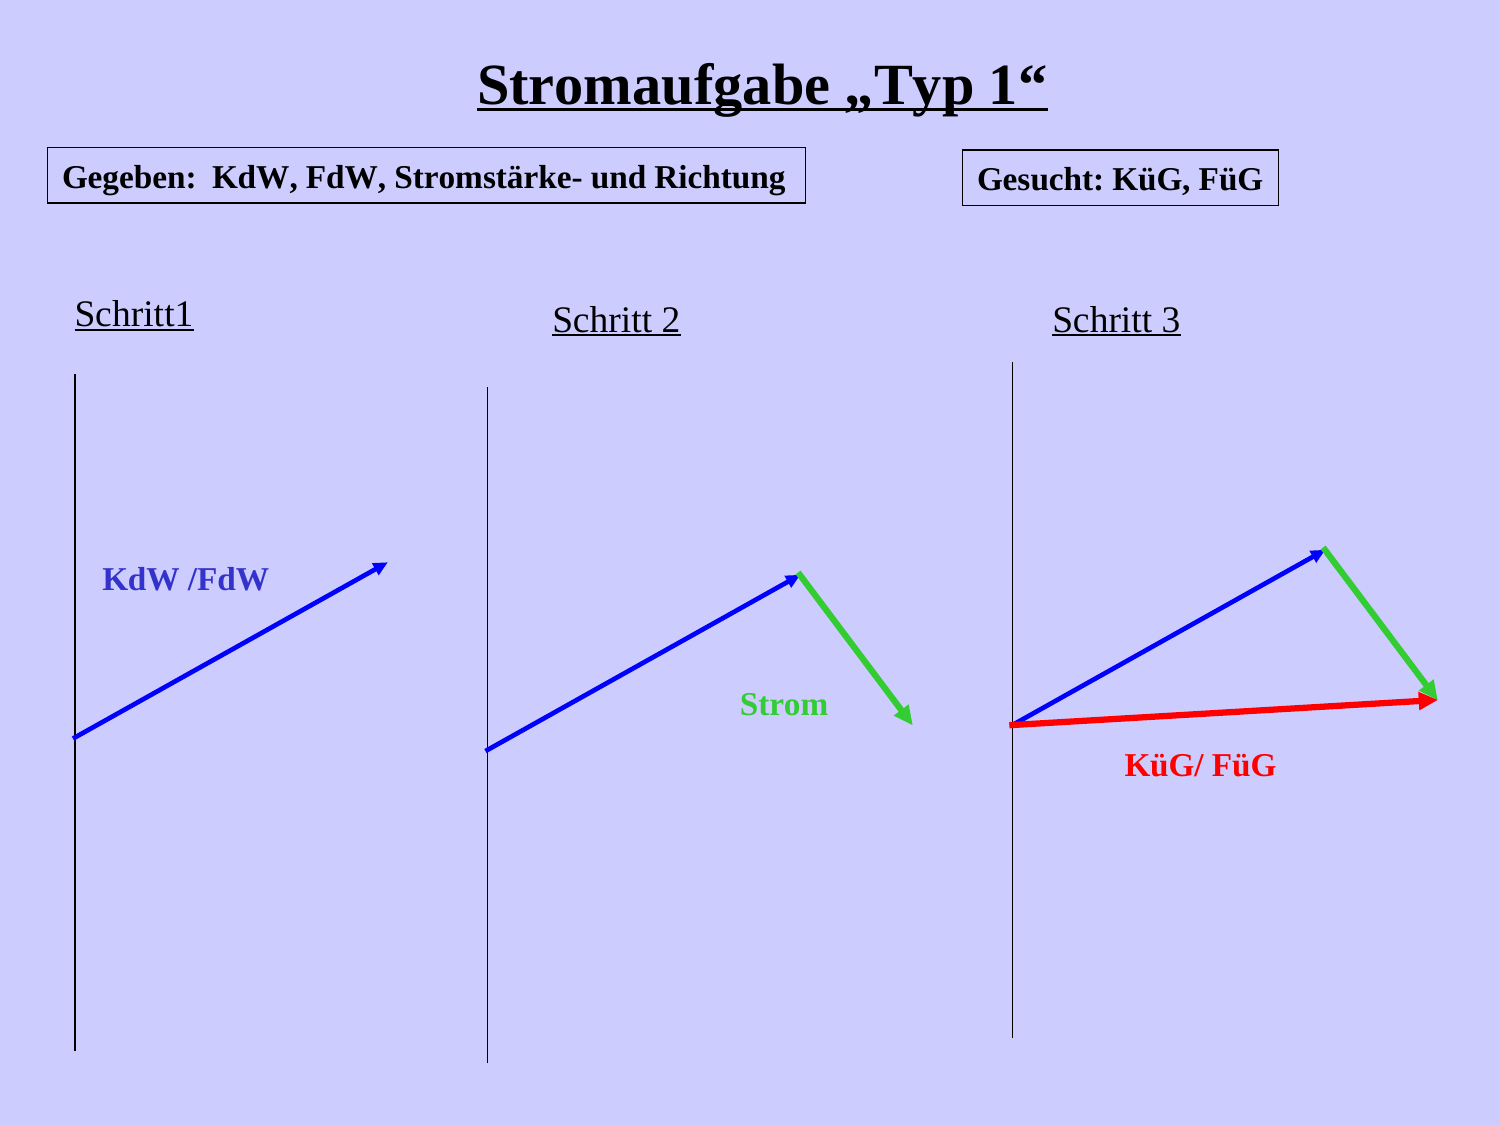

# Stromaufgabe „Typ 1“
Gegeben:	KdW, FdW, Stromstärke- und Richtung
Gesucht: KüG, FüG
Schritt1
Schritt 2
Schritt 3
KdW /FdW
Strom
KüG/ FüG